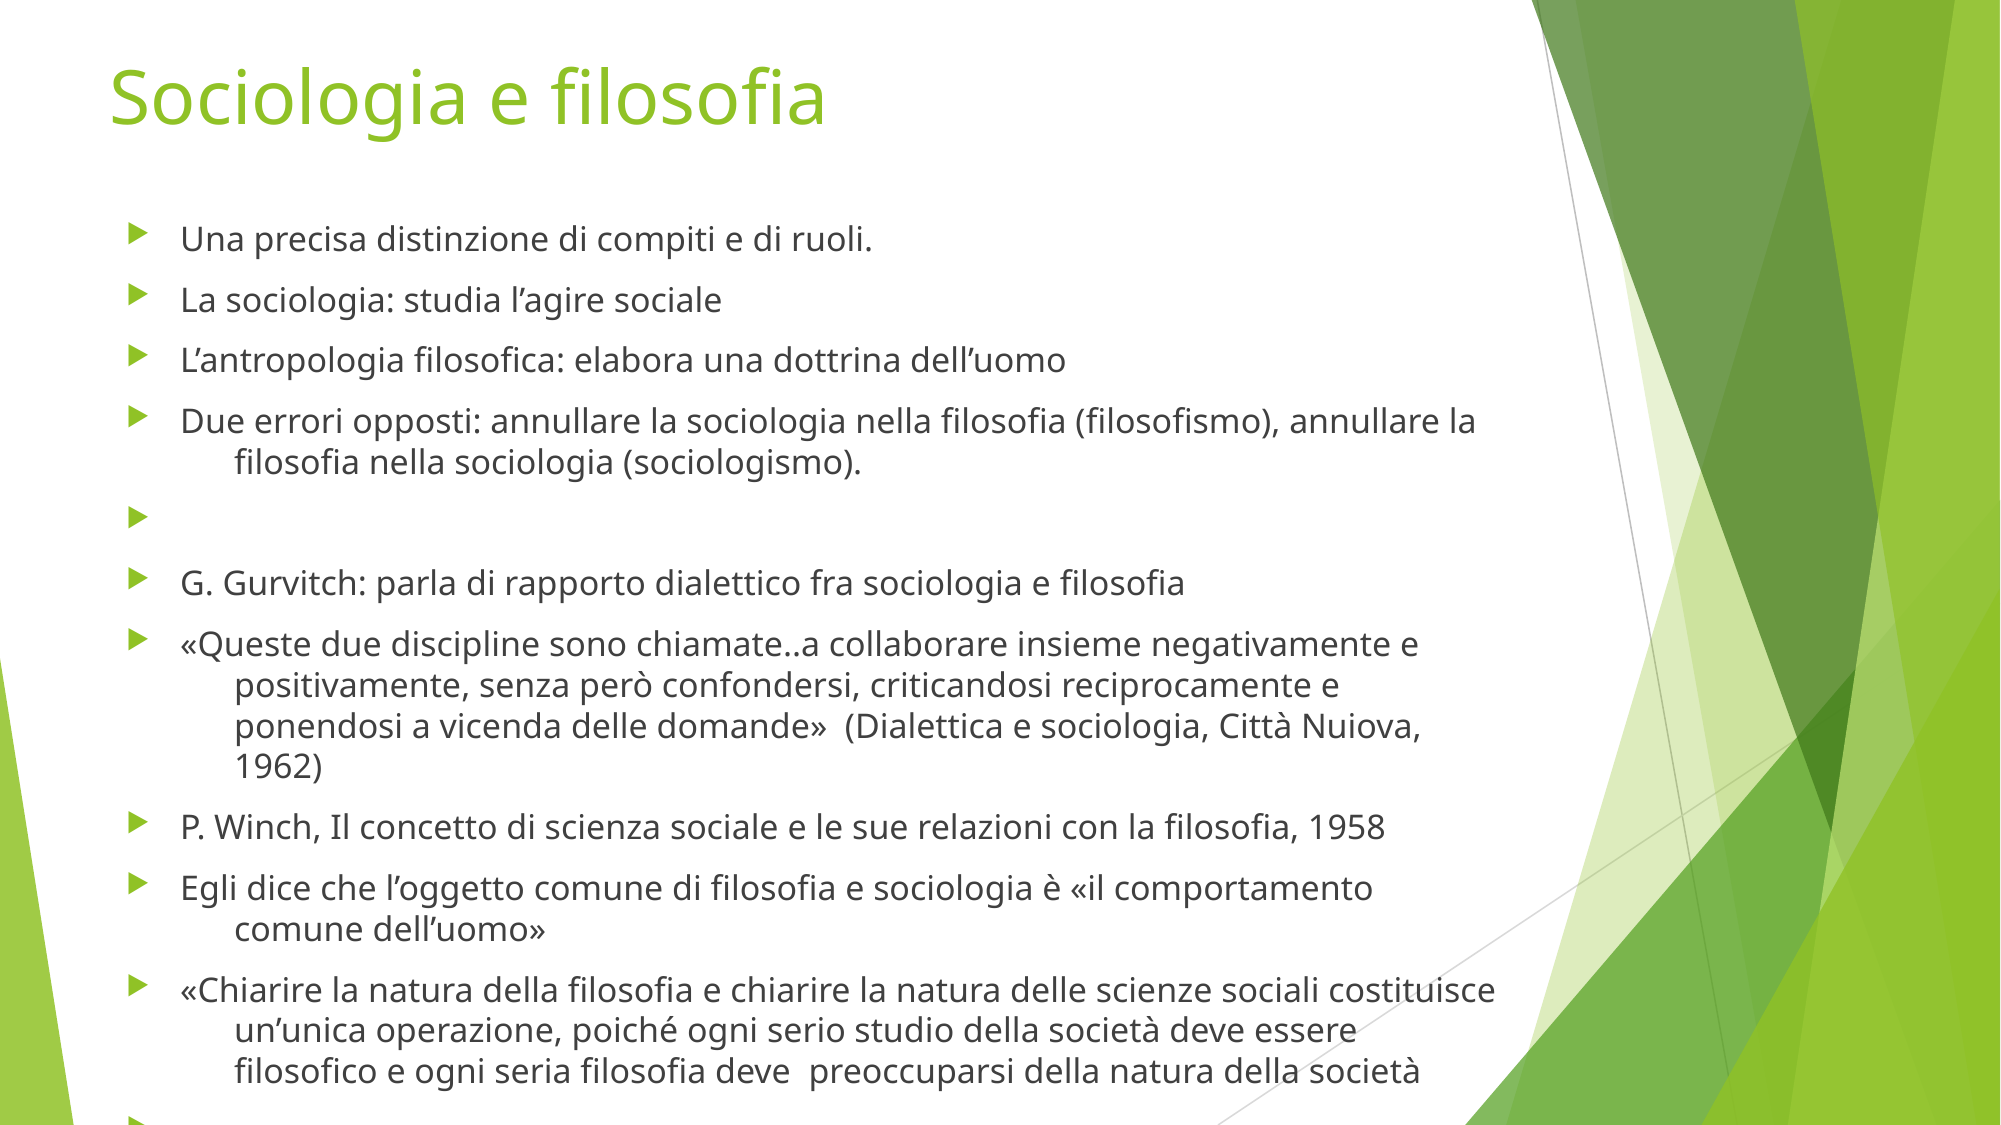

# Sociologia e filosofia
Una precisa distinzione di compiti e di ruoli.
La sociologia: studia l’agire sociale
L’antropologia filosofica: elabora una dottrina dell’uomo
Due errori opposti: annullare la sociologia nella filosofia (filosofismo), annullare la filosofia nella sociologia (sociologismo).
G. Gurvitch: parla di rapporto dialettico fra sociologia e filosofia
«Queste due discipline sono chiamate..a collaborare insieme negativamente e positivamente, senza però confondersi, criticandosi reciprocamente e ponendosi a vicenda delle domande» (Dialettica e sociologia, Città Nuiova, 1962)
P. Winch, Il concetto di scienza sociale e le sue relazioni con la filosofia, 1958
Egli dice che l’oggetto comune di filosofia e sociologia è «il comportamento comune dell’uomo»
«Chiarire la natura della filosofia e chiarire la natura delle scienze sociali costituisce un’unica operazione, poiché ogni serio studio della società deve essere filosofico e ogni seria filosofia deve preoccuparsi della natura della società